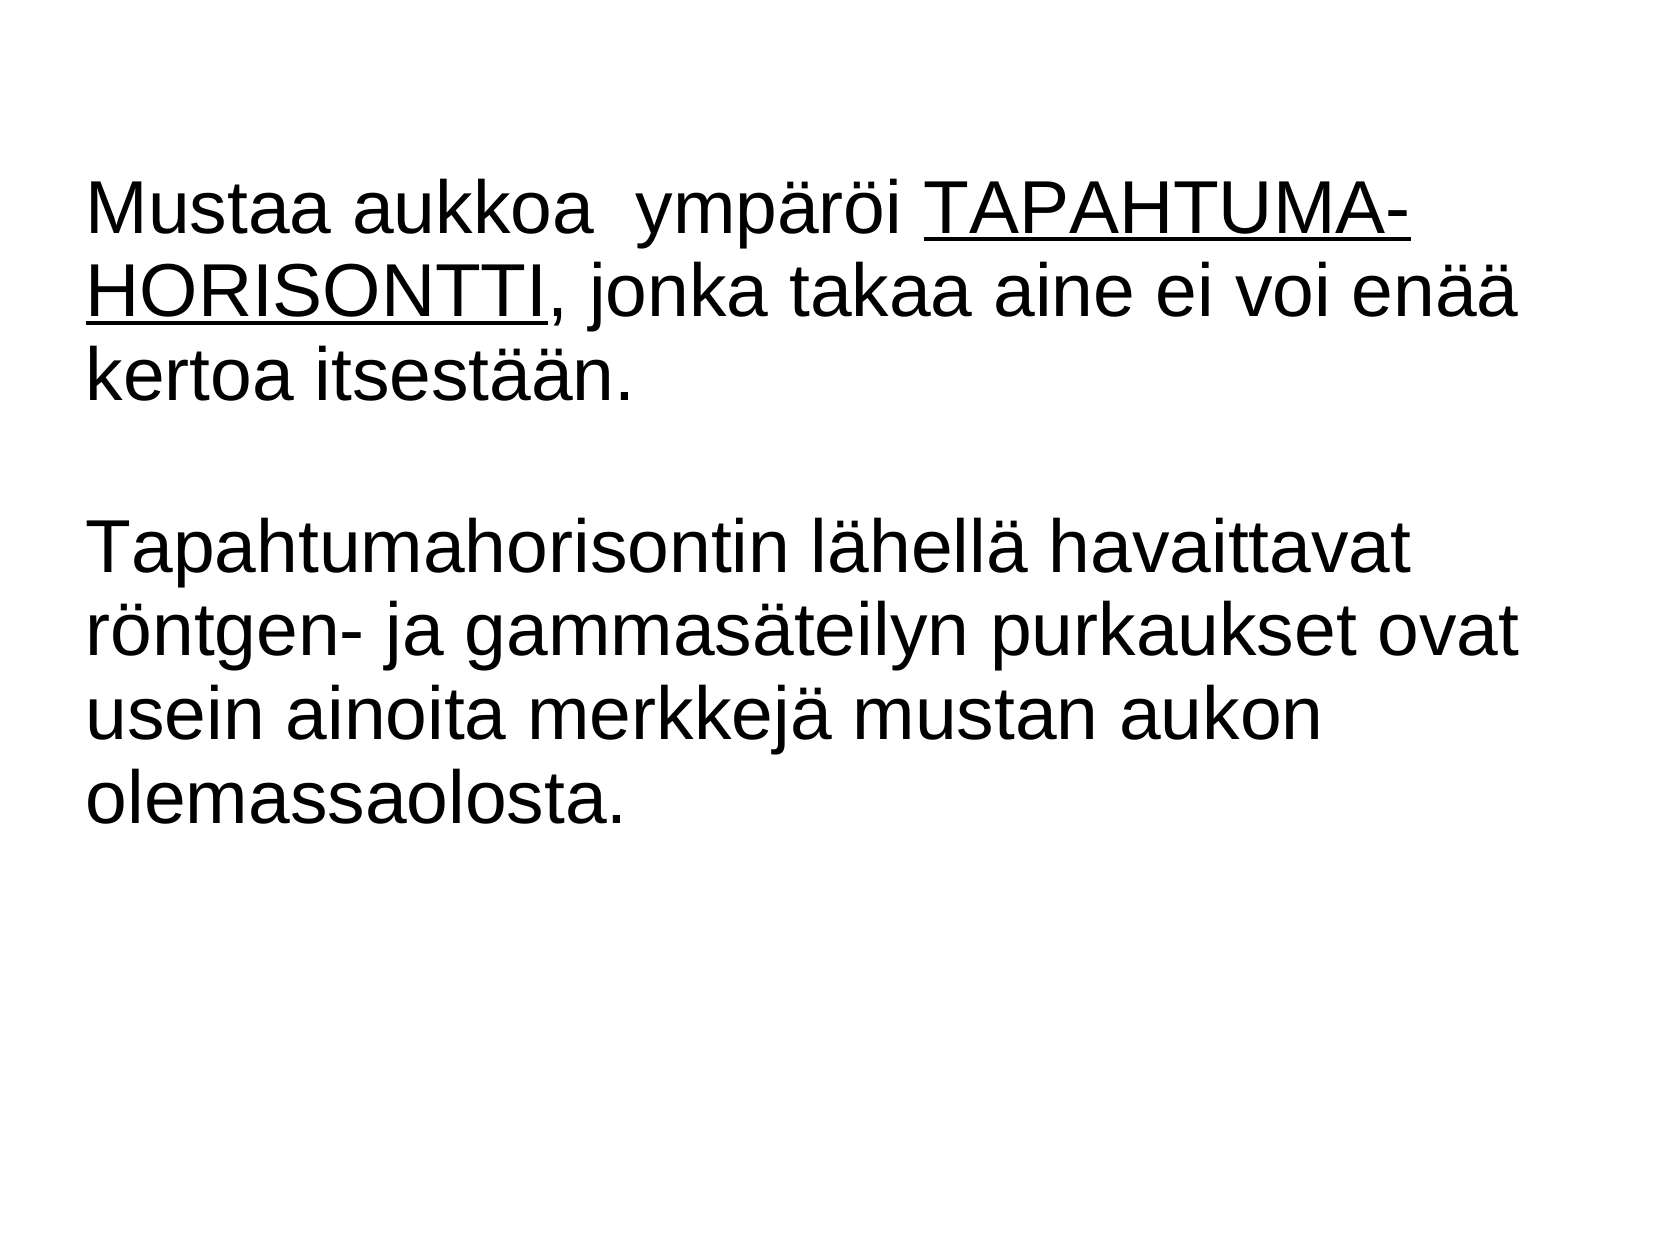

Mustaa aukkoa ympäröi TAPAHTUMA-HORISONTTI, jonka takaa aine ei voi enää kertoa itsestään.
Tapahtumahorisontin lähellä havaittavat röntgen- ja gammasäteilyn purkaukset ovat usein ainoita merkkejä mustan aukon olemassaolosta.